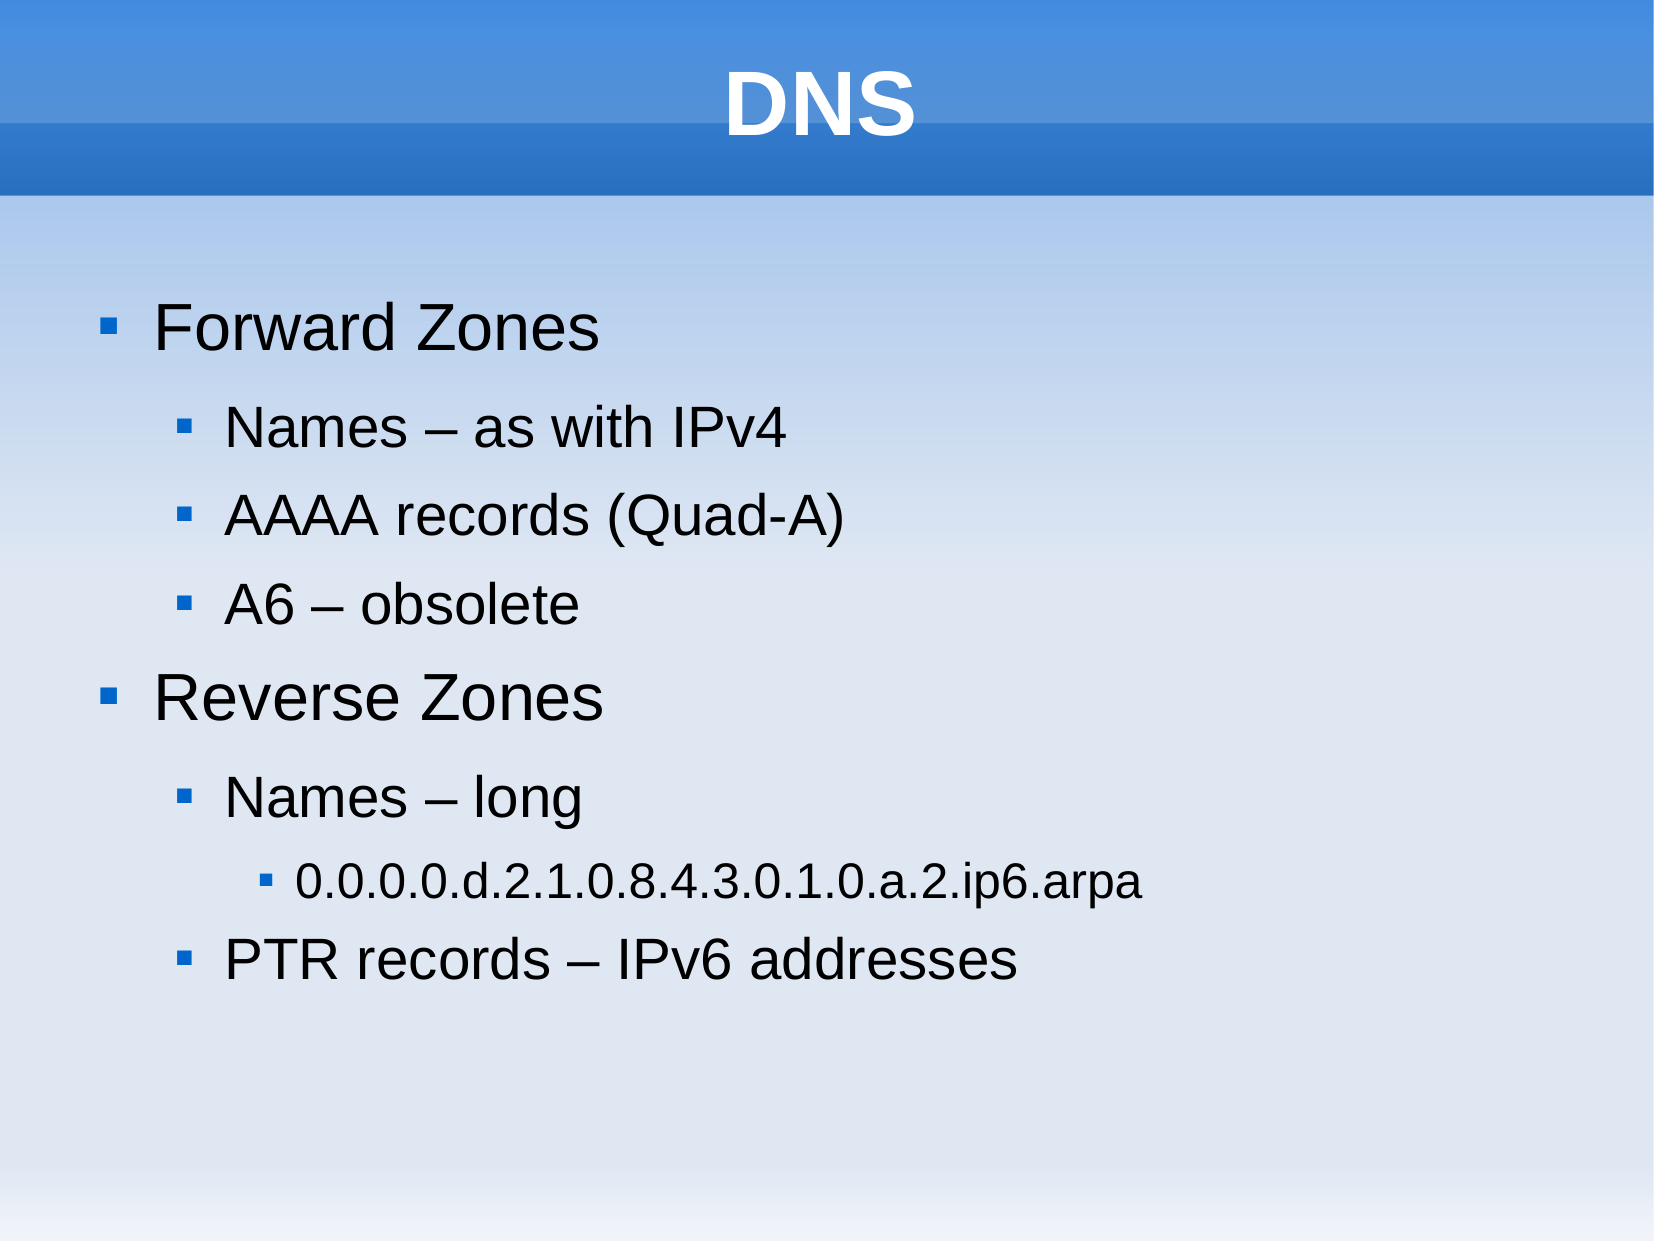

# DNS
Forward Zones
Names – as with IPv4
AAAA records (Quad-A)
A6 – obsolete
Reverse Zones
Names – long
0.0.0.0.d.2.1.0.8.4.3.0.1.0.a.2.ip6.arpa
PTR records – IPv6 addresses